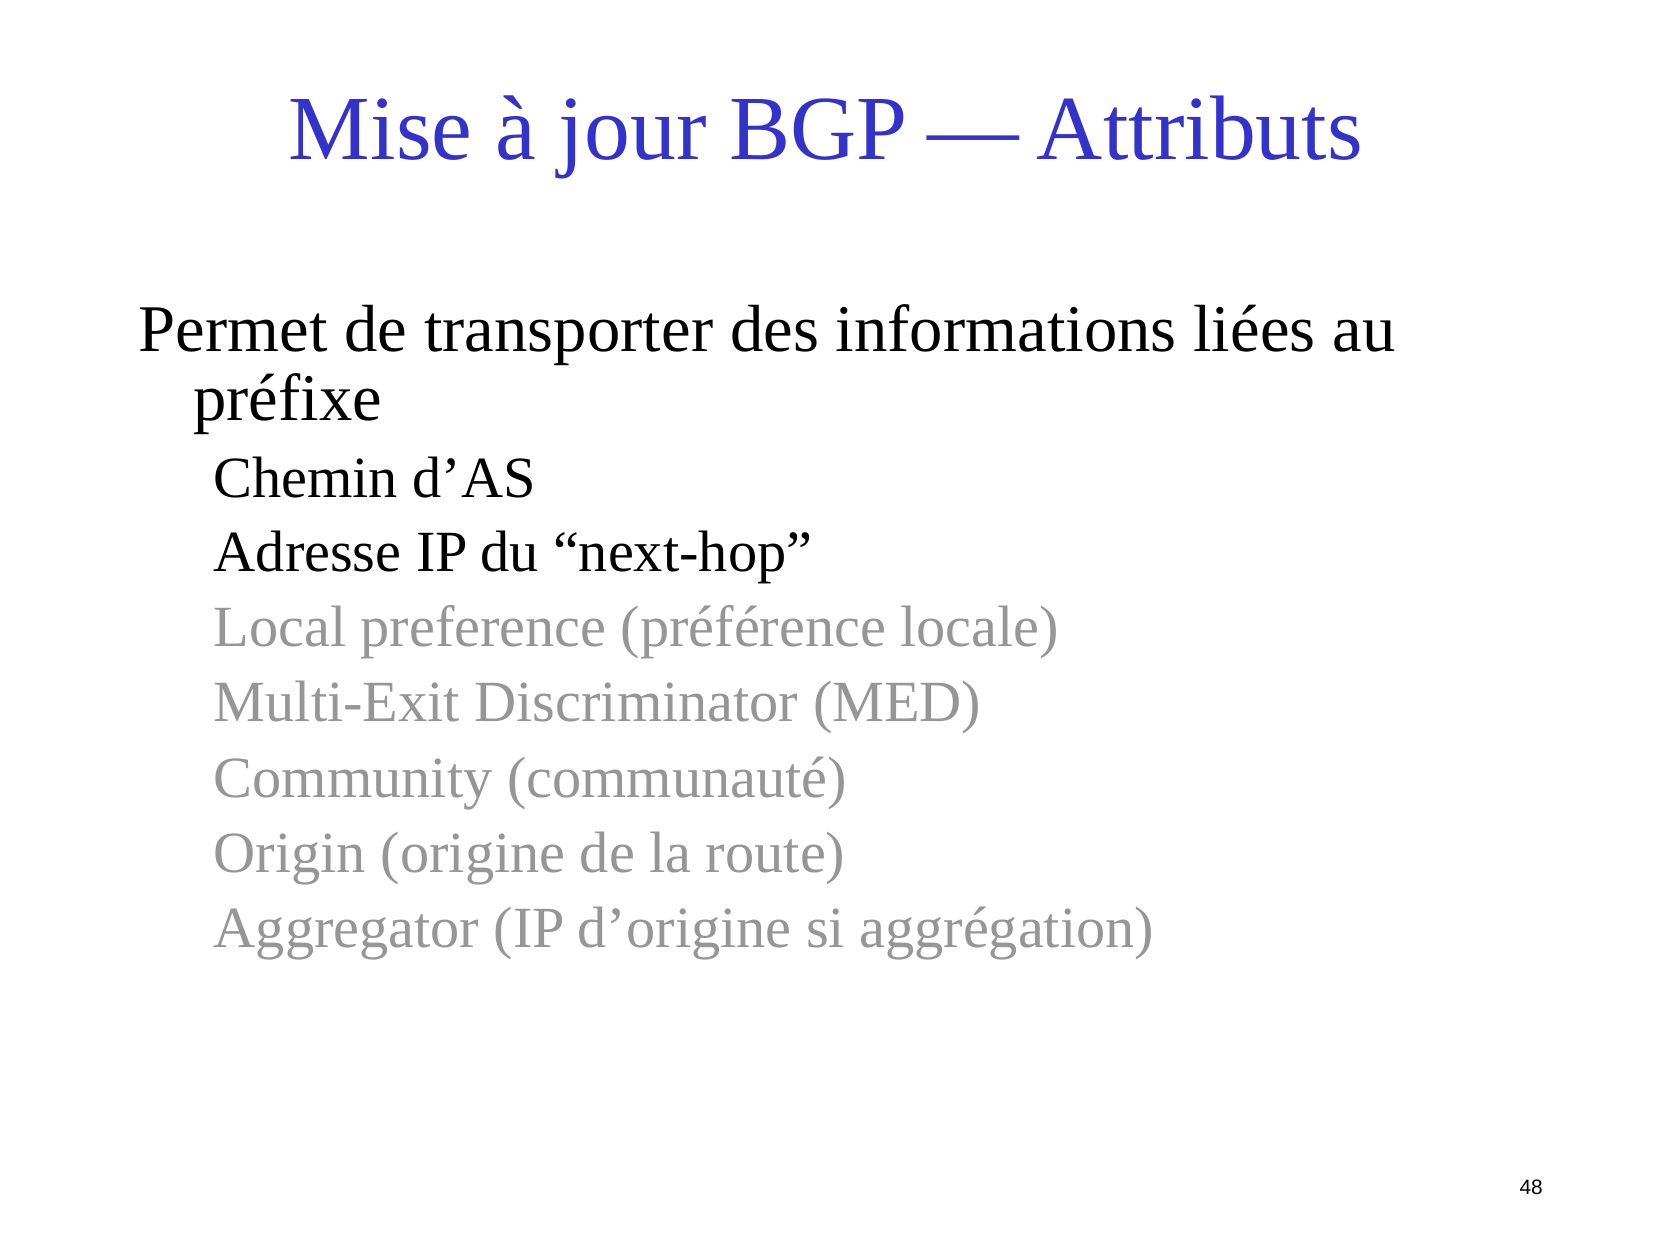

# Mise à jour BGP — Attributs
Permet de transporter des informations liées au préfixe
Chemin d’AS
Adresse IP du “next-hop”
Local preference (préférence locale)‏
Multi-Exit Discriminator (MED)‏
Community (communauté)‏
Origin (origine de la route)‏
Aggregator (IP d’origine si aggrégation)‏